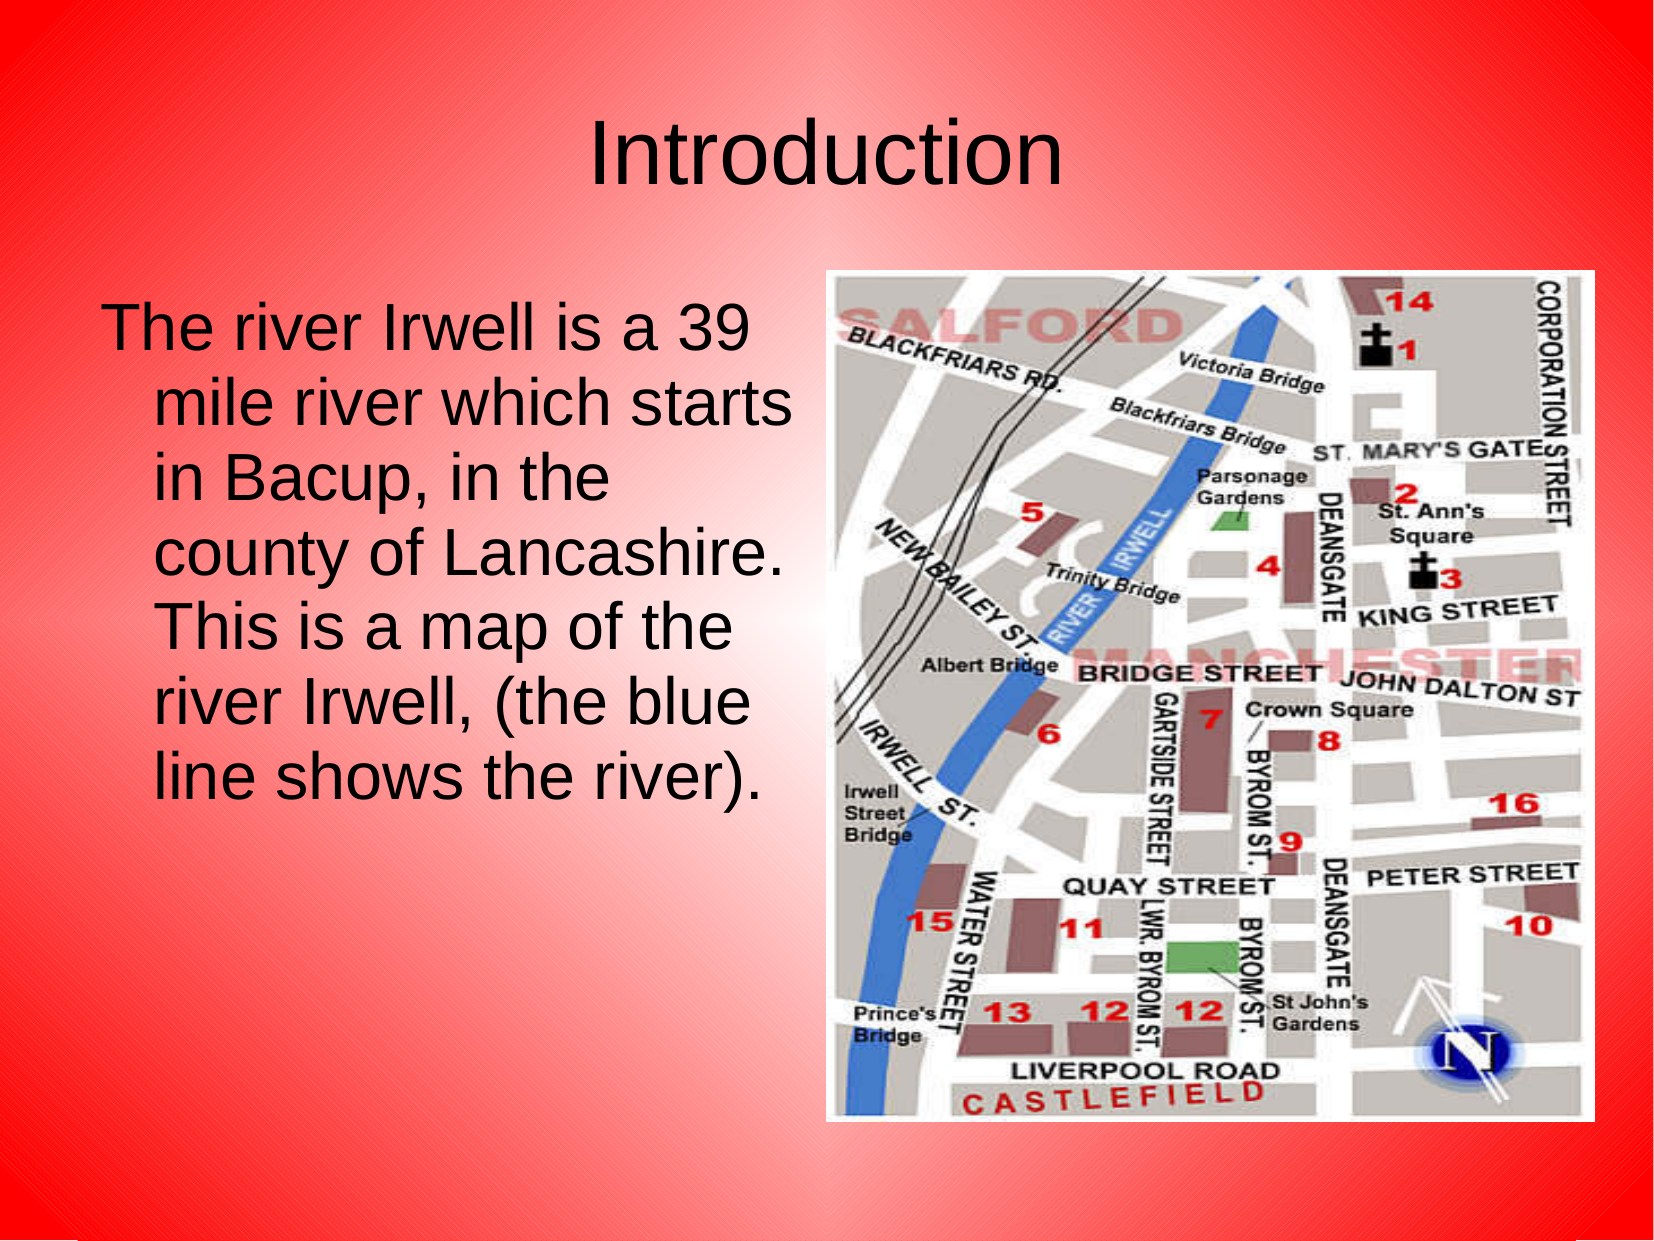

# Introduction
The river Irwell is a 39 mile river which starts in Bacup, in the county of Lancashire. This is a map of the river Irwell, (the blue line shows the river).